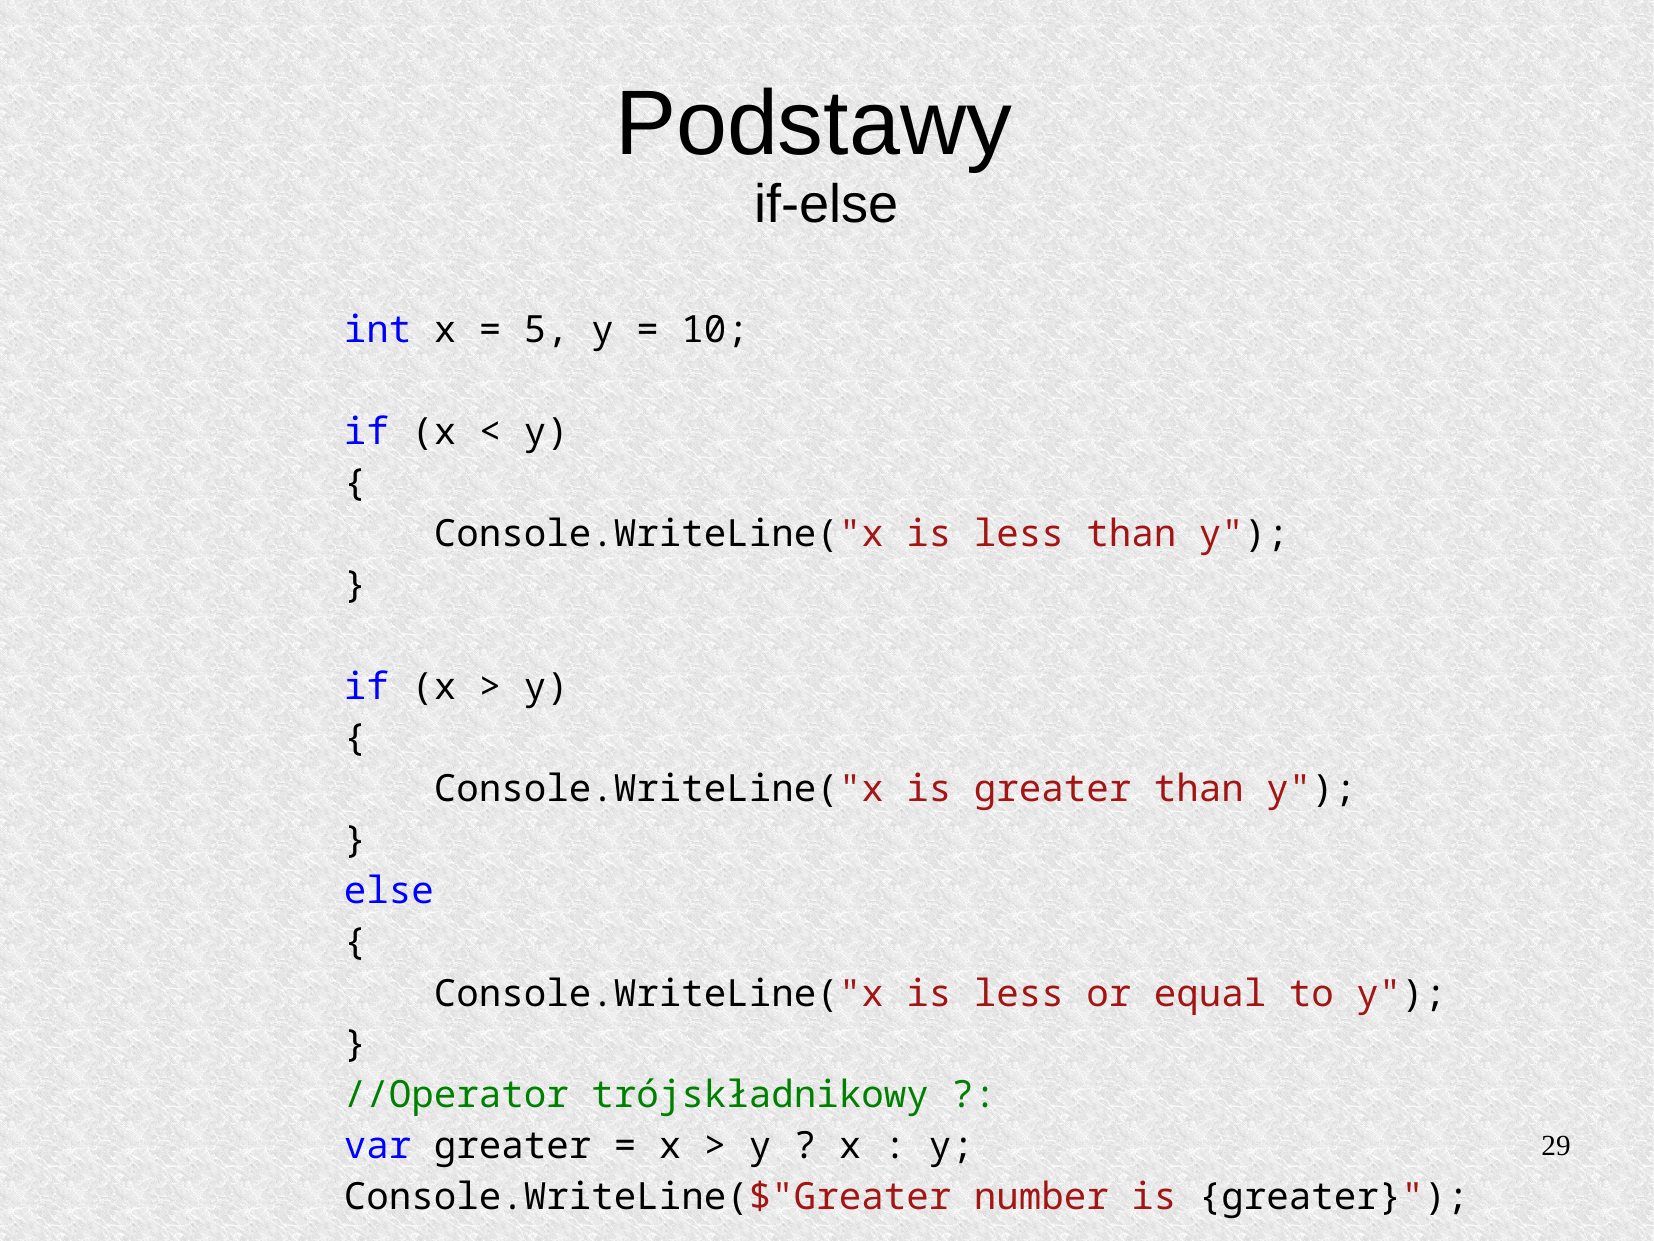

# Podstawy if-else
 int x = 5, y = 10;
 if (x < y)
 {
 Console.WriteLine("x is less than y");
 }
 if (x > y)
 {
 Console.WriteLine("x is greater than y");
 }
 else
 {
 Console.WriteLine("x is less or equal to y");
 }
 //Operator trójskładnikowy ?:
 var greater = x > y ? x : y;
 Console.WriteLine($"Greater number is {greater}");
29